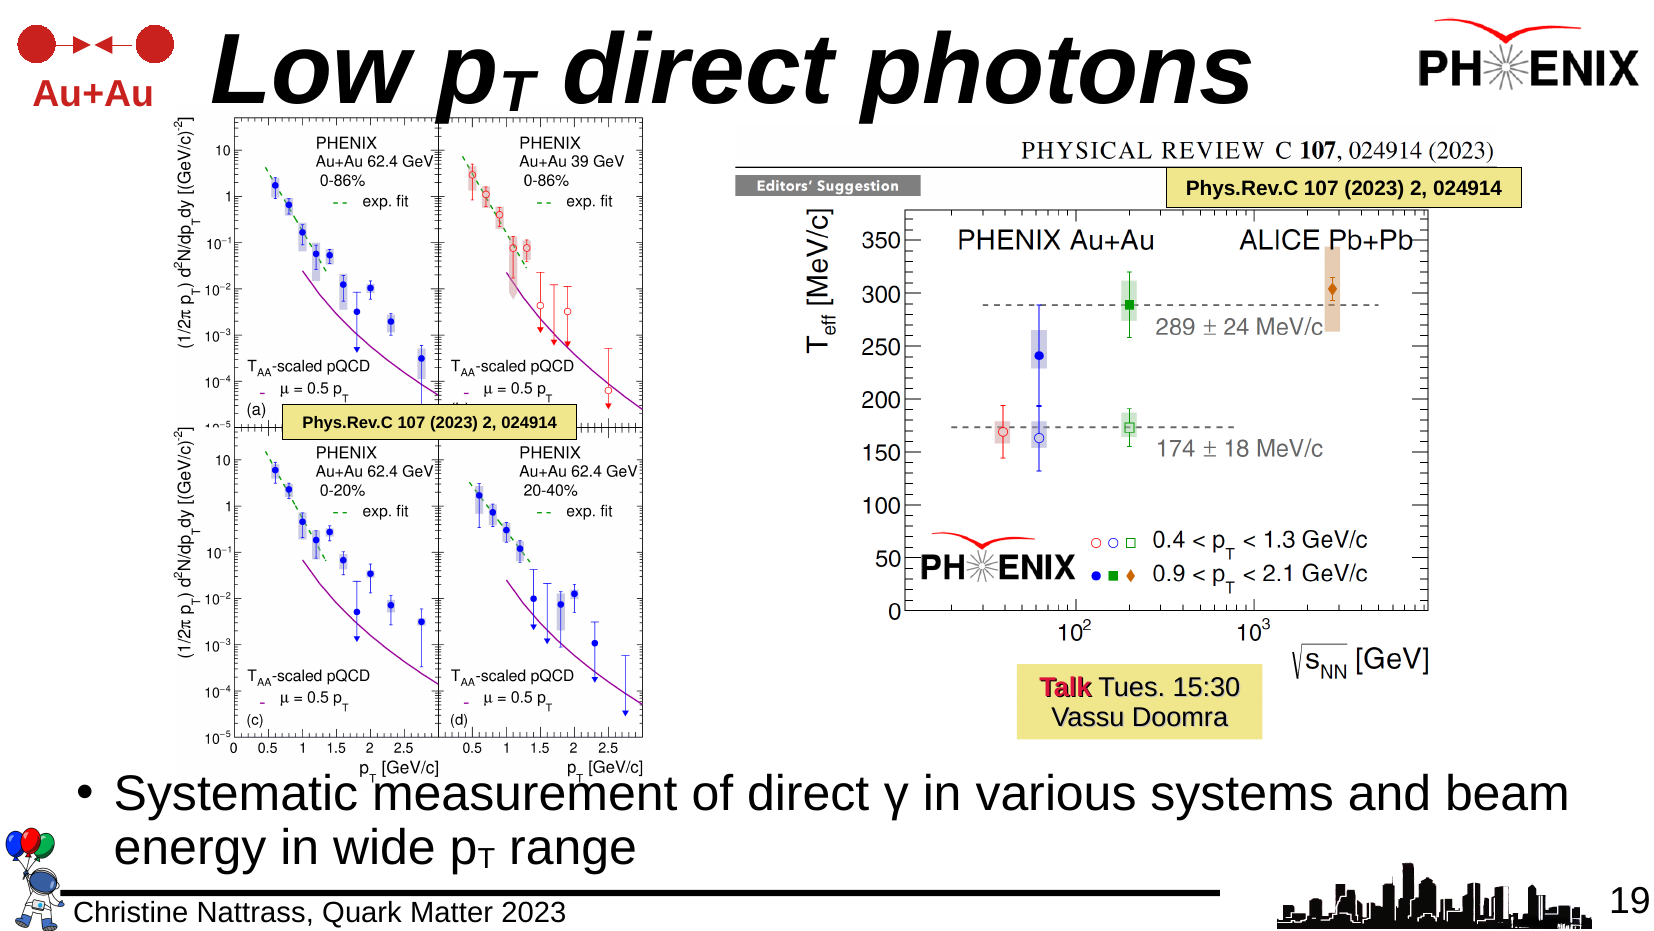

# Low pT direct photons
Au+Au
Phys.Rev.C 107 (2023) 2, 024914
Phys.Rev.C 107 (2023) 2, 024914
Talk Tues. 15:30 Vassu Doomra
Systematic measurement of direct γ in various systems and beam energy in wide pT range